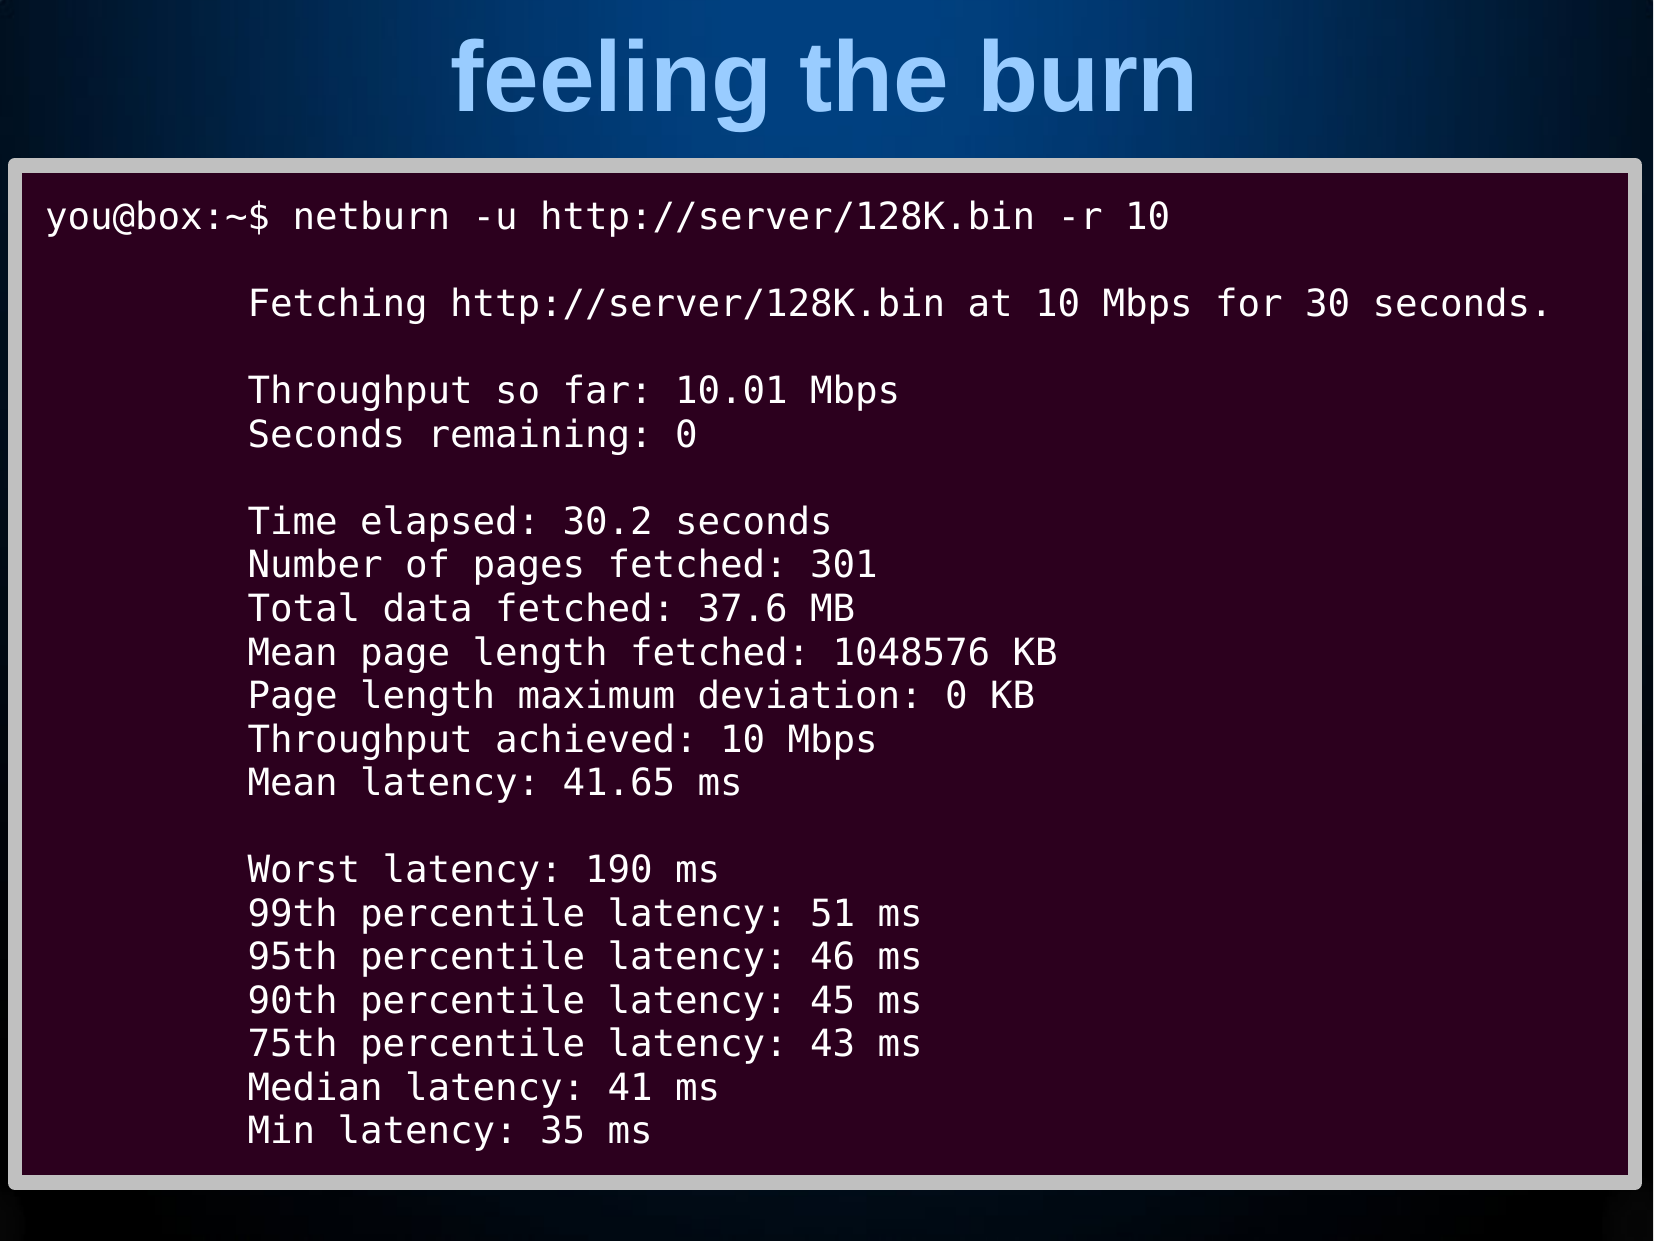

# feeling the burn
you@box:~$ netburn -u http://server/128K.bin -r 10
 Fetching http://server/128K.bin at 10 Mbps for 30 seconds.
 Throughput so far: 10.01 Mbps
 Seconds remaining: 0
 Time elapsed: 30.2 seconds
 Number of pages fetched: 301
 Total data fetched: 37.6 MB
 Mean page length fetched: 1048576 KB
 Page length maximum deviation: 0 KB
 Throughput achieved: 10 Mbps
 Mean latency: 41.65 ms
 Worst latency: 190 ms
 99th percentile latency: 51 ms
 95th percentile latency: 46 ms
 90th percentile latency: 45 ms
 75th percentile latency: 43 ms
 Median latency: 41 ms
 Min latency: 35 ms